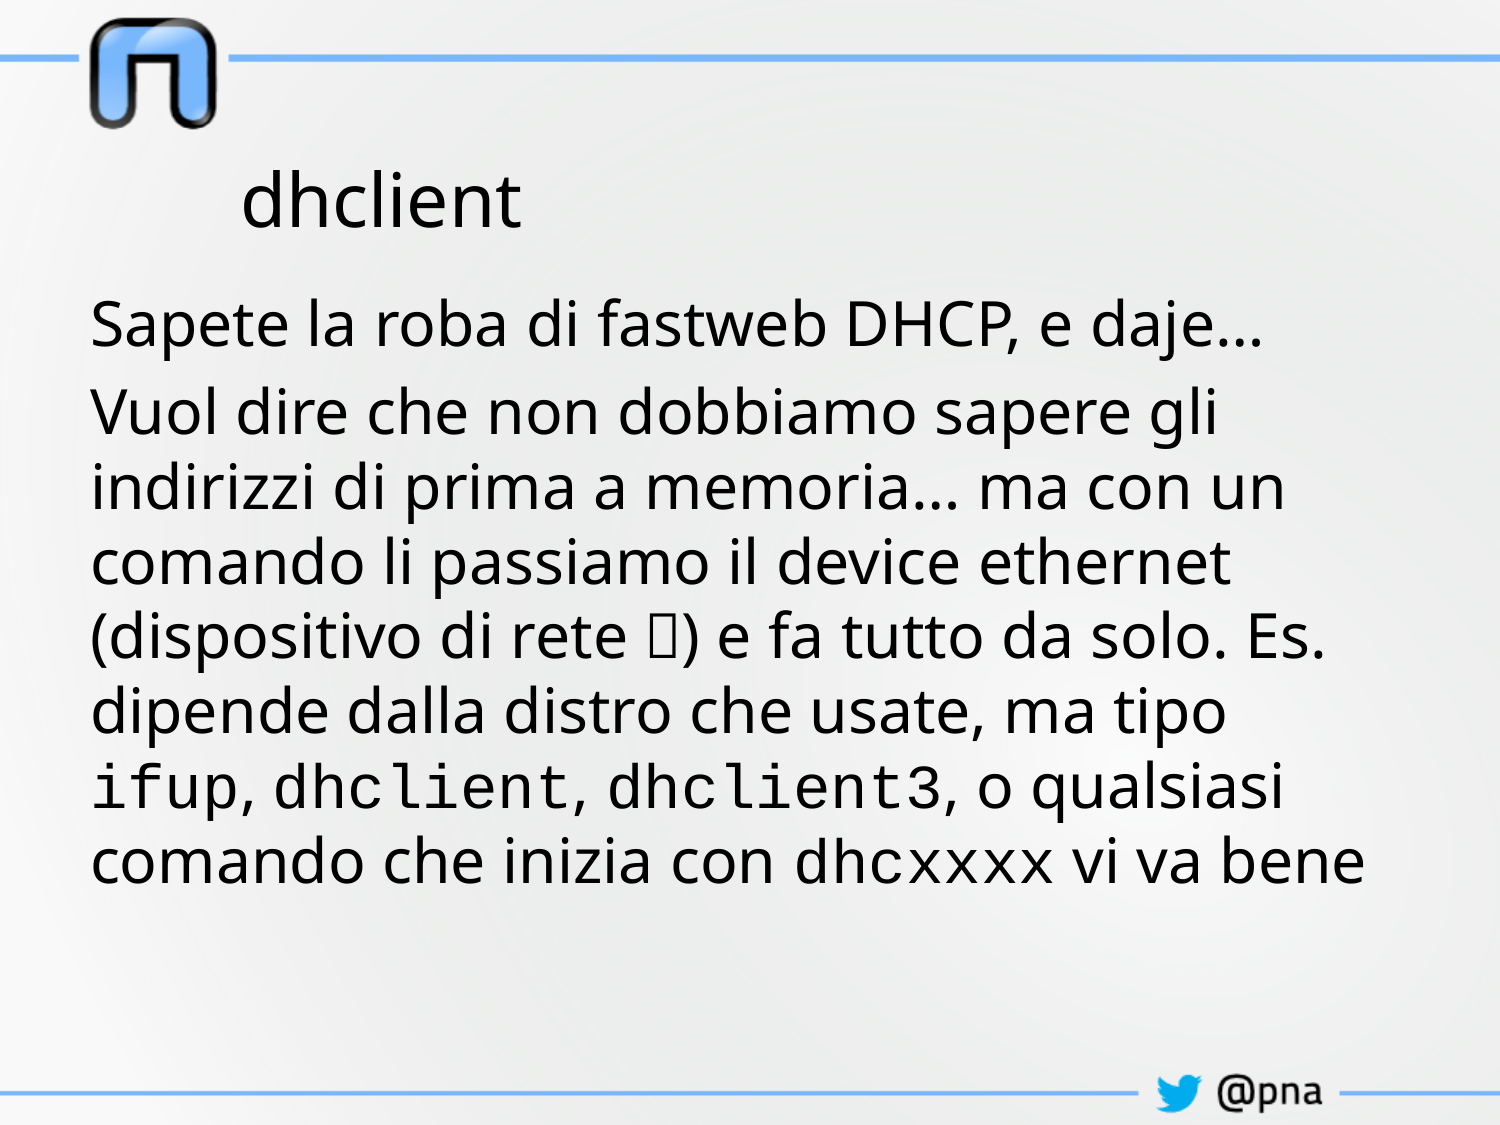

# dhclient
Sapete la roba di fastweb DHCP, e daje…
Vuol dire che non dobbiamo sapere gli indirizzi di prima a memoria… ma con un comando li passiamo il device ethernet (dispositivo di rete 🏁) e fa tutto da solo. Es. dipende dalla distro che usate, ma tipo ifup, dhclient, dhclient3, o qualsiasi comando che inizia con dhcxxxx vi va bene